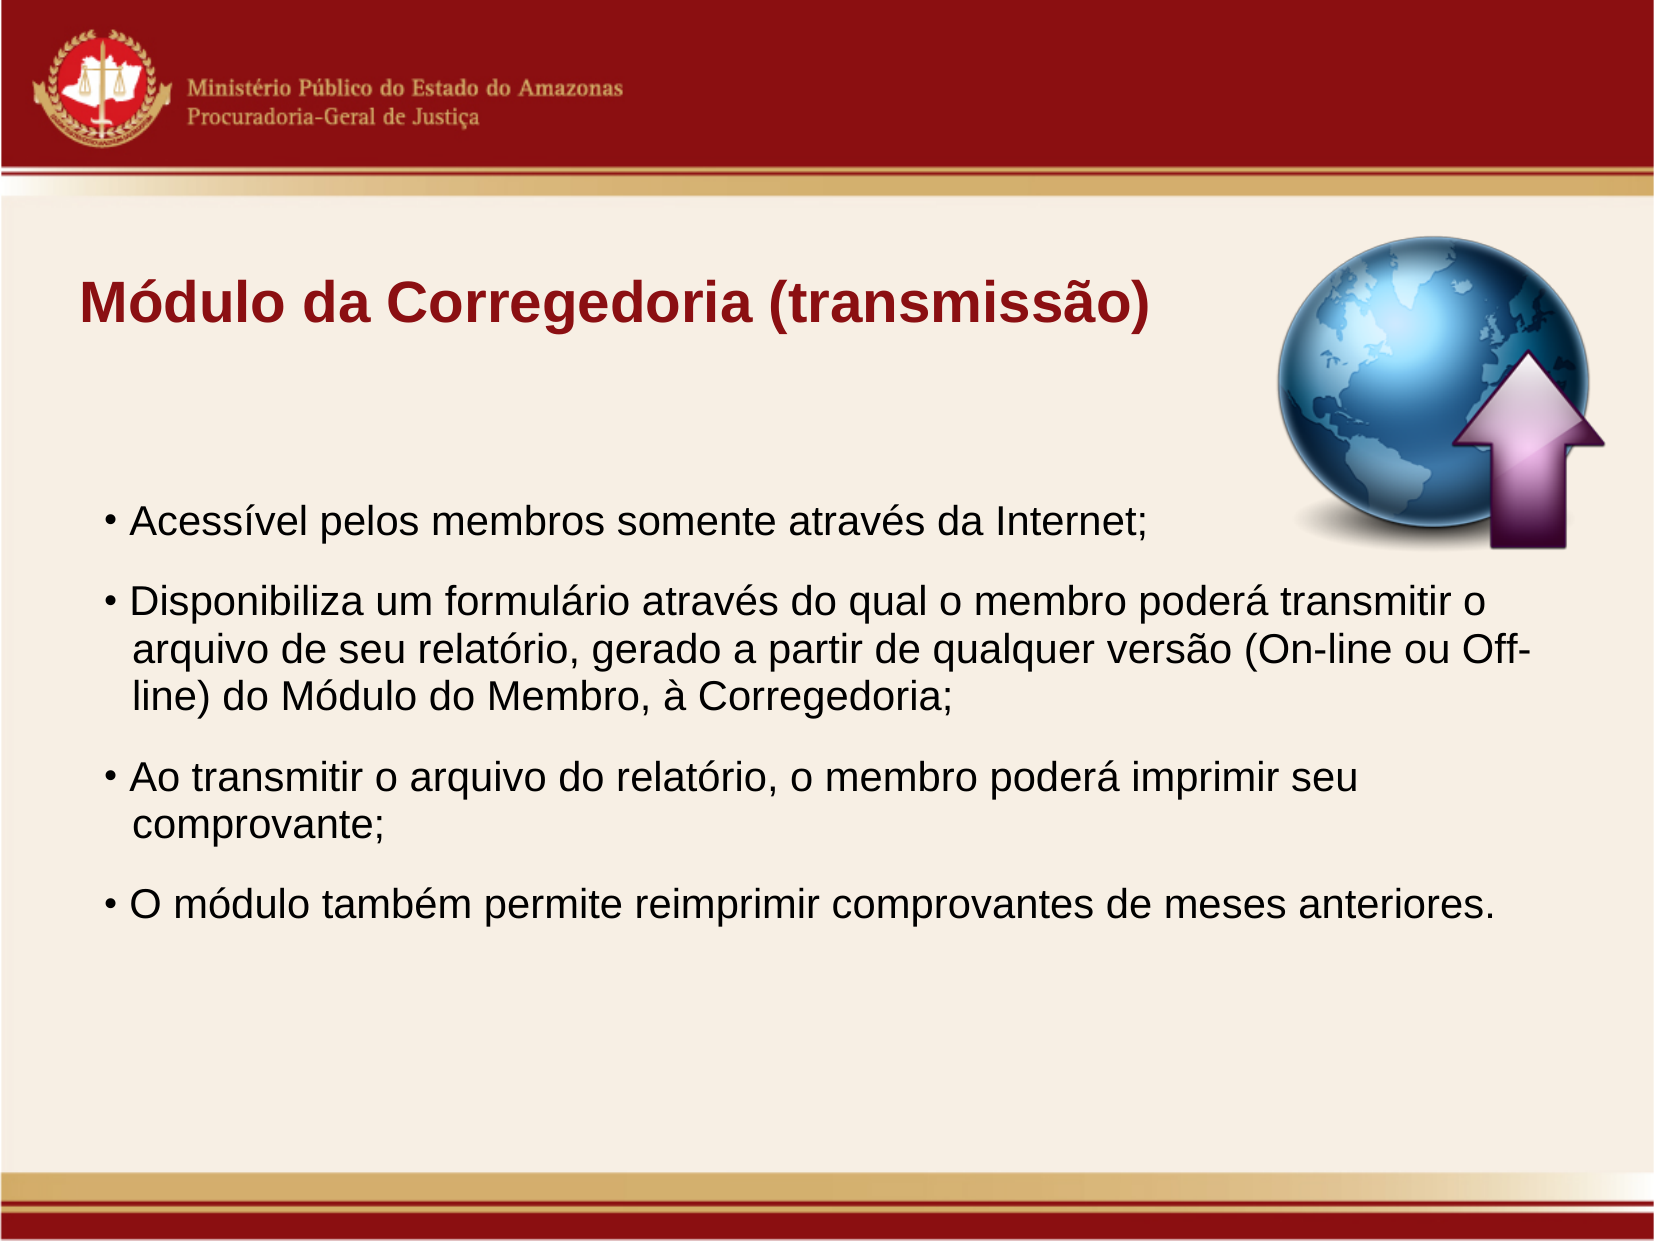

Módulo da Corregedoria (transmissão)
 Acessível pelos membros somente através da Internet;
 Disponibiliza um formulário através do qual o membro poderá transmitir o arquivo de seu relatório, gerado a partir de qualquer versão (On-line ou Off-line) do Módulo do Membro, à Corregedoria;
 Ao transmitir o arquivo do relatório, o membro poderá imprimir seu comprovante;
 O módulo também permite reimprimir comprovantes de meses anteriores.